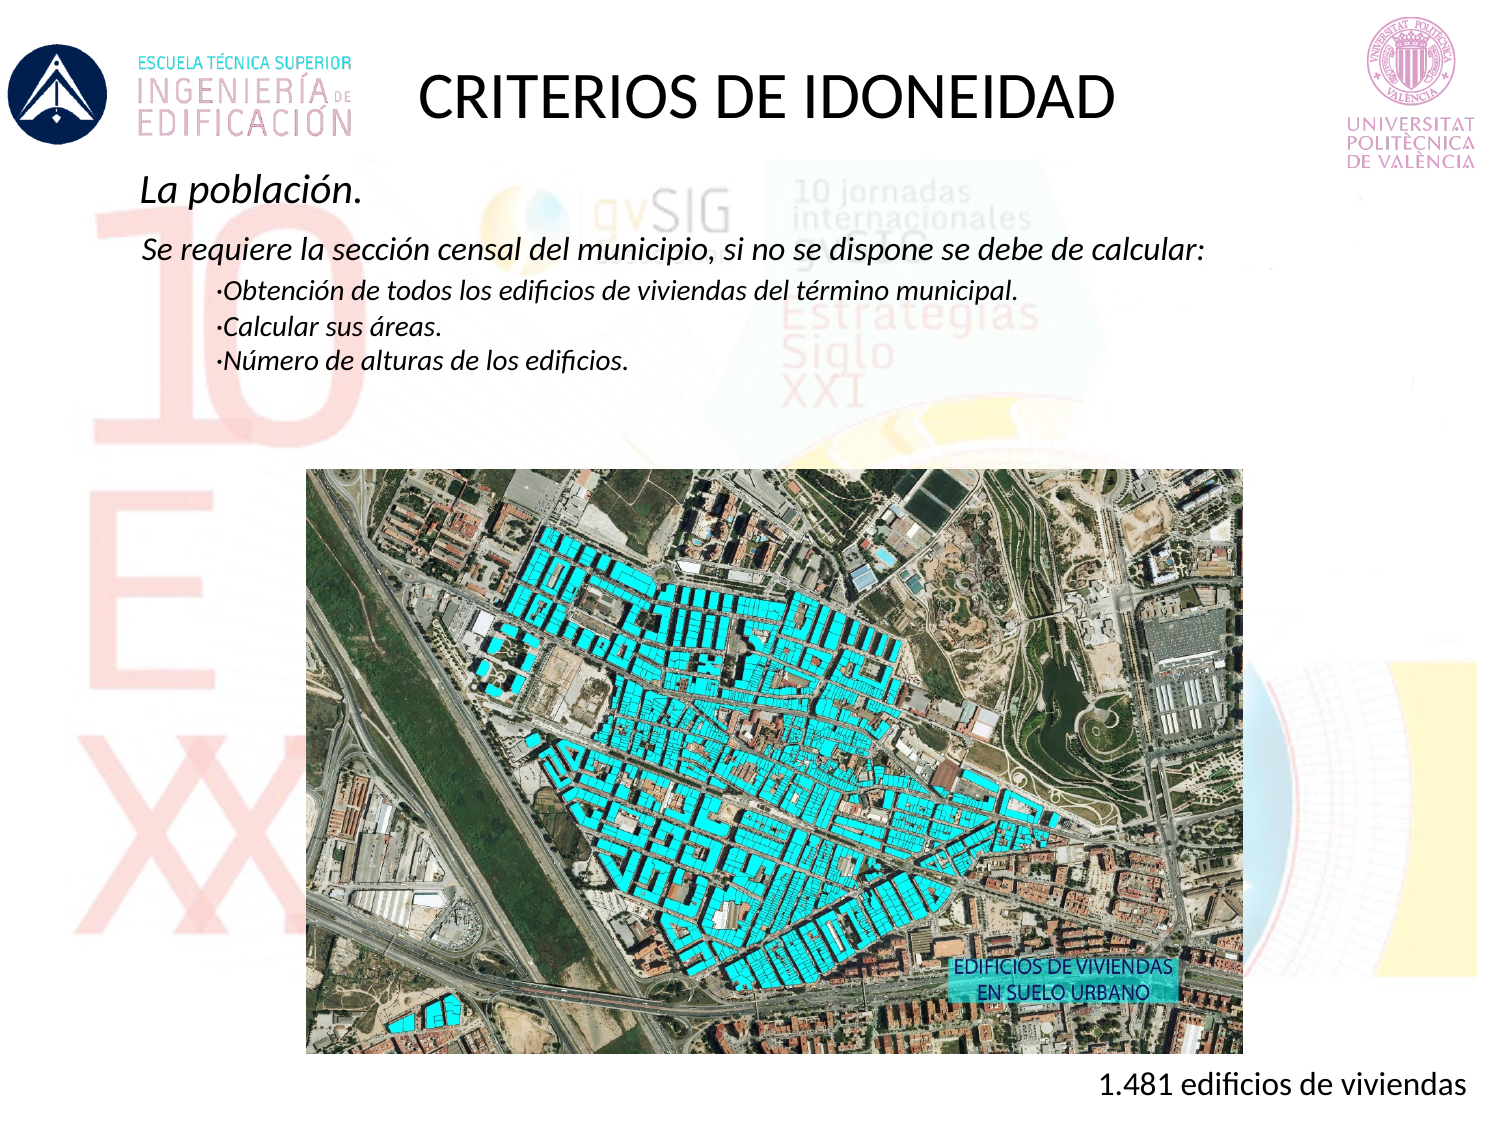

CRITERIOS DE IDONEIDAD
#
	La población.
Se requiere la sección censal del municipio, si no se dispone se debe de calcular:
	·Obtención de todos los edificios de viviendas del término municipal.
	·Calcular sus áreas.
	·Número de alturas de los edificios.
1.481 edificios de viviendas